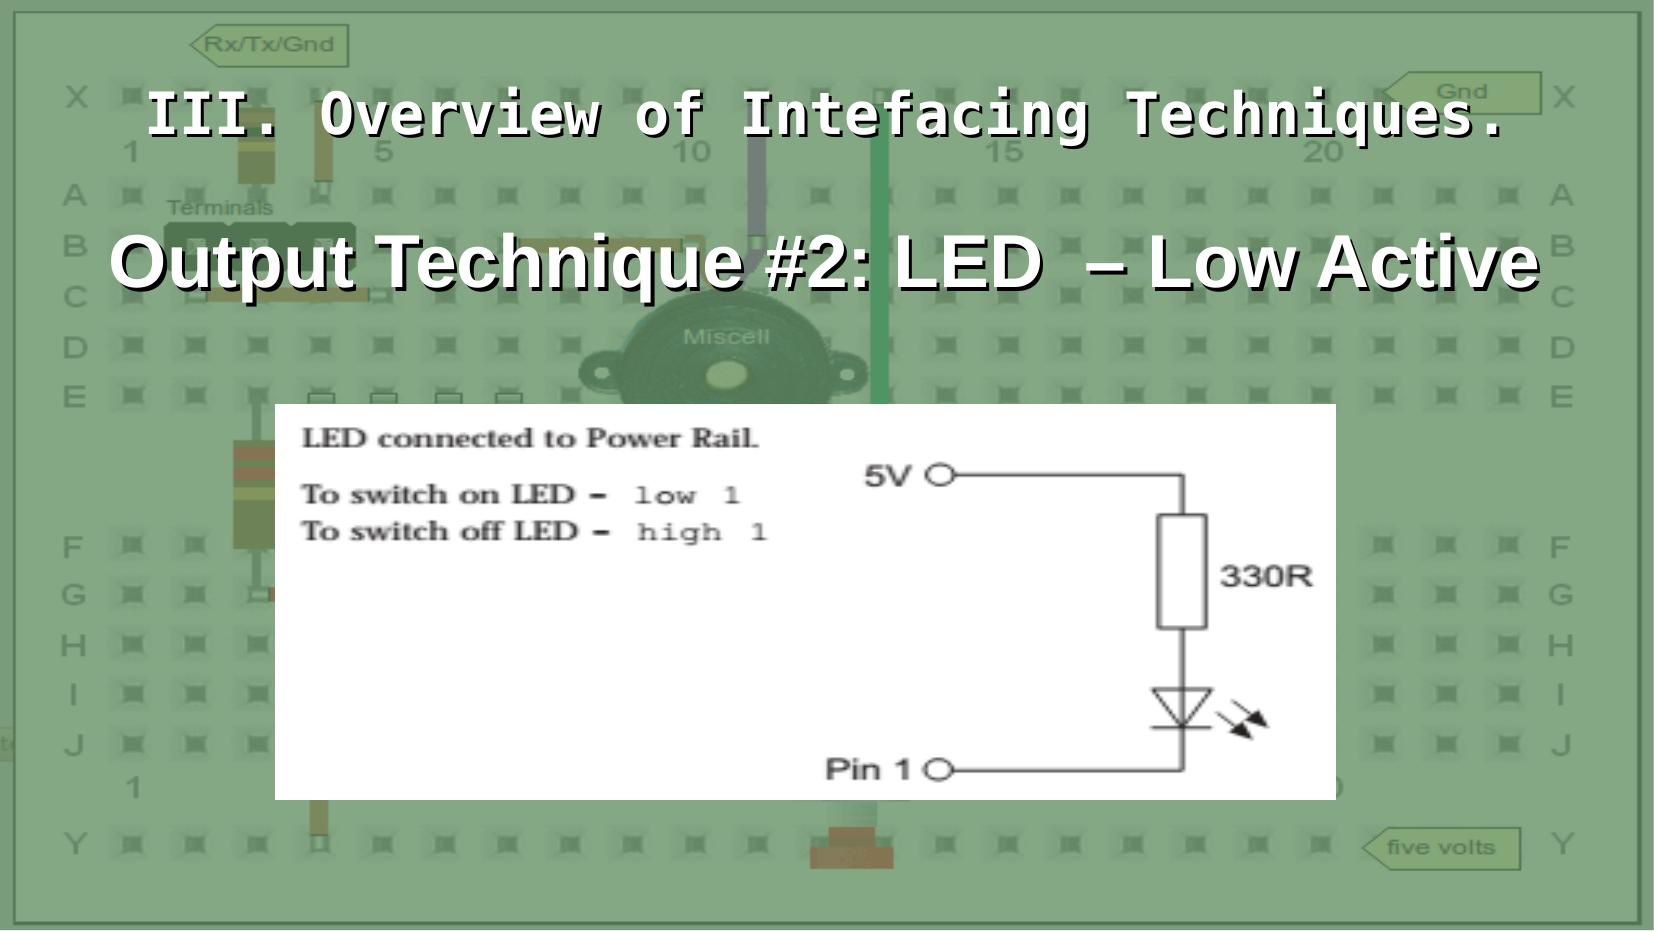

# III. Overview of Intefacing Techniques.
 Output Technique #2: LED – Low Active